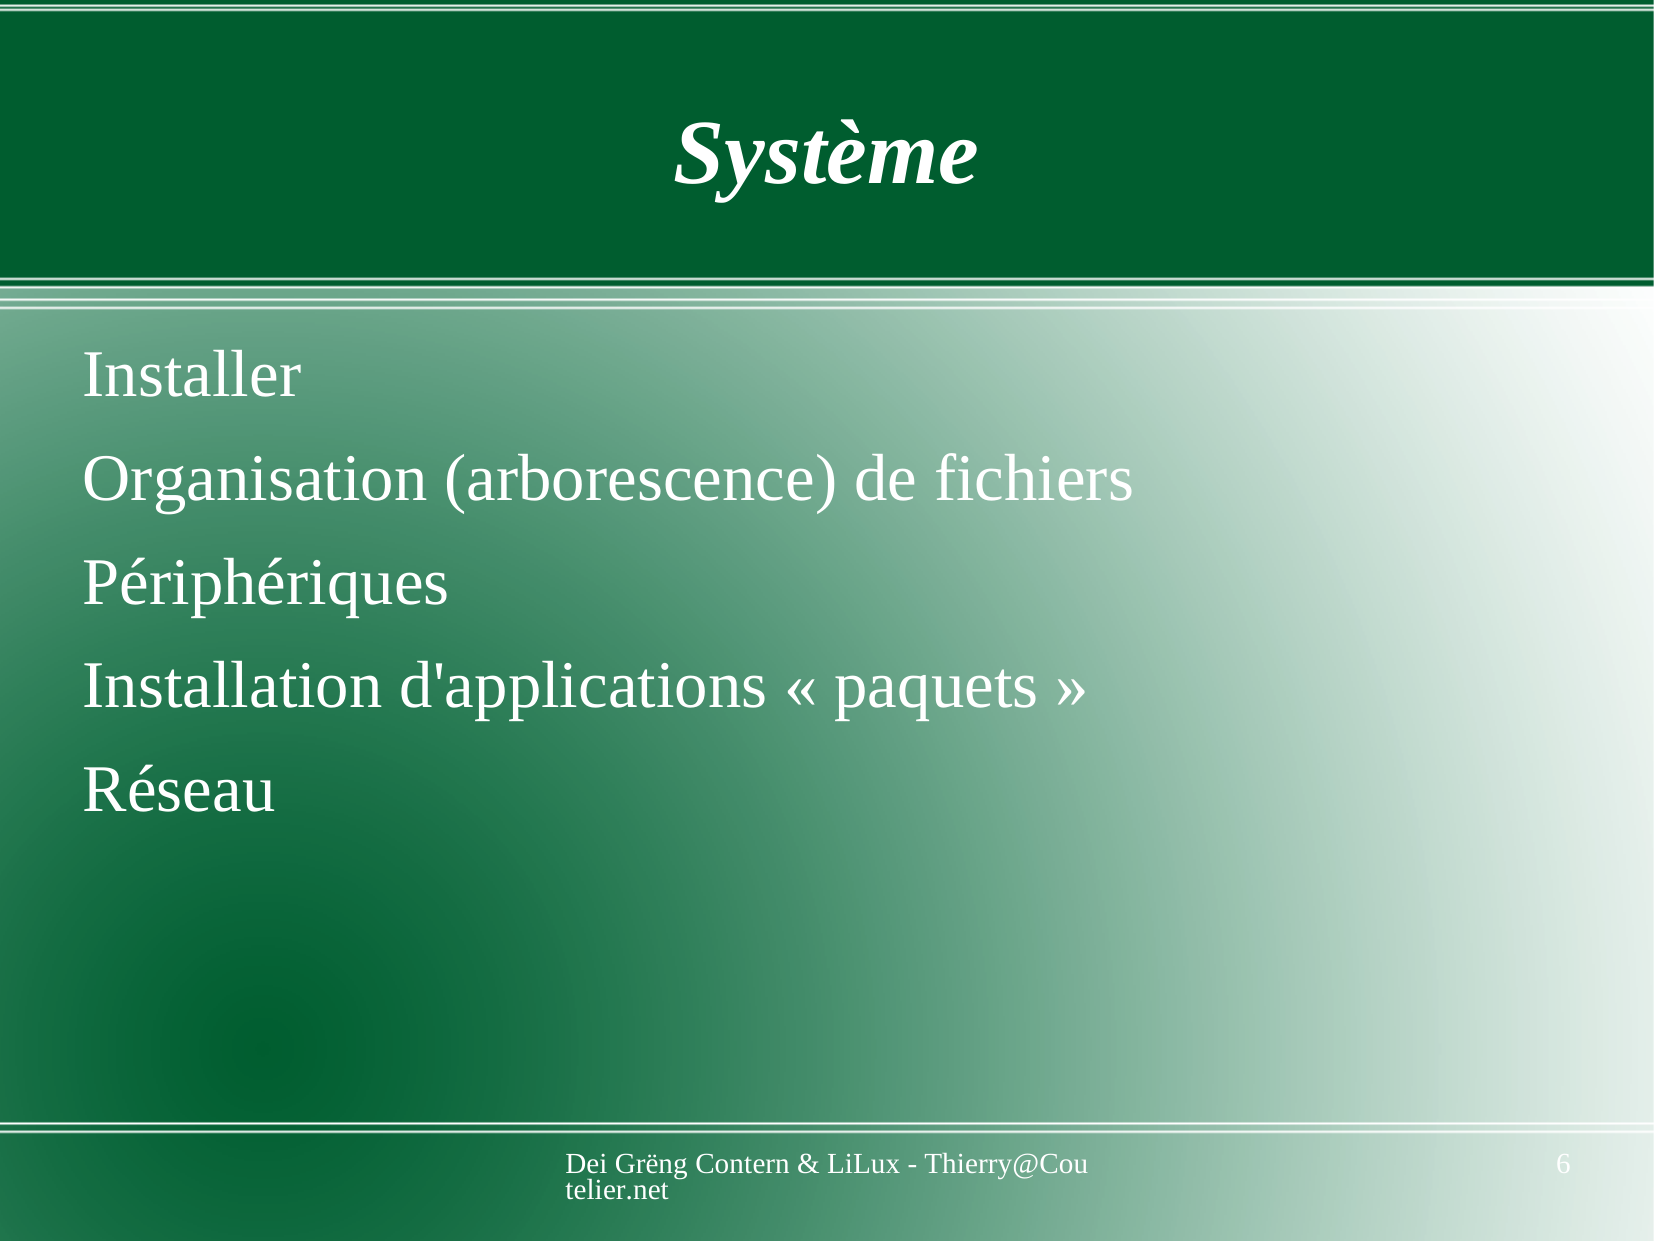

# Système
Installer
Organisation (arborescence) de fichiers
Périphériques
Installation d'applications « paquets »
Réseau
Dei Grëng Contern & LiLux - Thierry@Coutelier.net
6